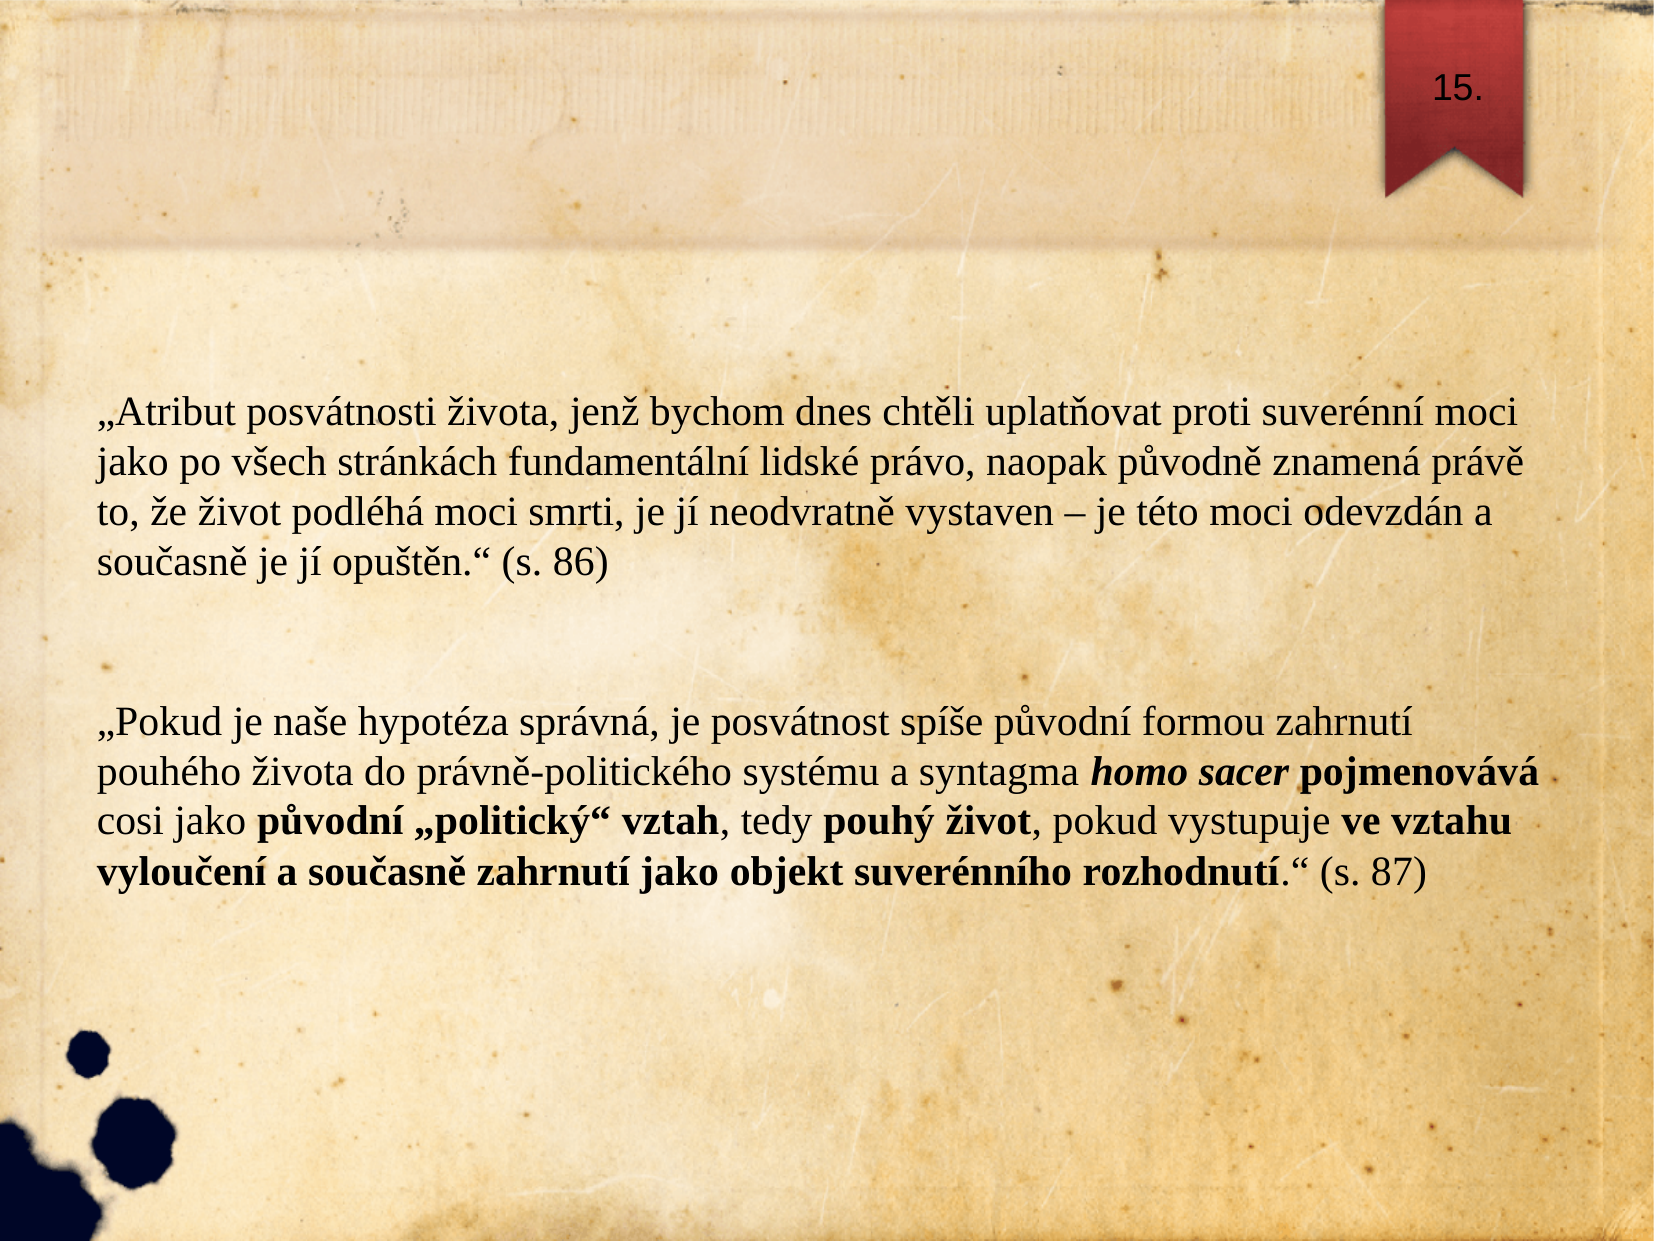

15.
# „Atribut posvátnosti života, jenž bychom dnes chtěli uplatňovat proti suverénní moci jako po všech stránkách fundamentální lidské právo, naopak původně znamená právě to, že život podléhá moci smrti, je jí neodvratně vystaven – je této moci odevzdán a současně je jí opuštěn.“ (s. 86)
„Pokud je naše hypotéza správná, je posvátnost spíše původní formou zahrnutí pouhého života do právně-politického systému a syntagma homo sacer pojmenovává cosi jako původní „politický“ vztah, tedy pouhý život, pokud vystupuje ve vztahu vyloučení a současně zahrnutí jako objekt suverénního rozhodnutí.“ (s. 87)